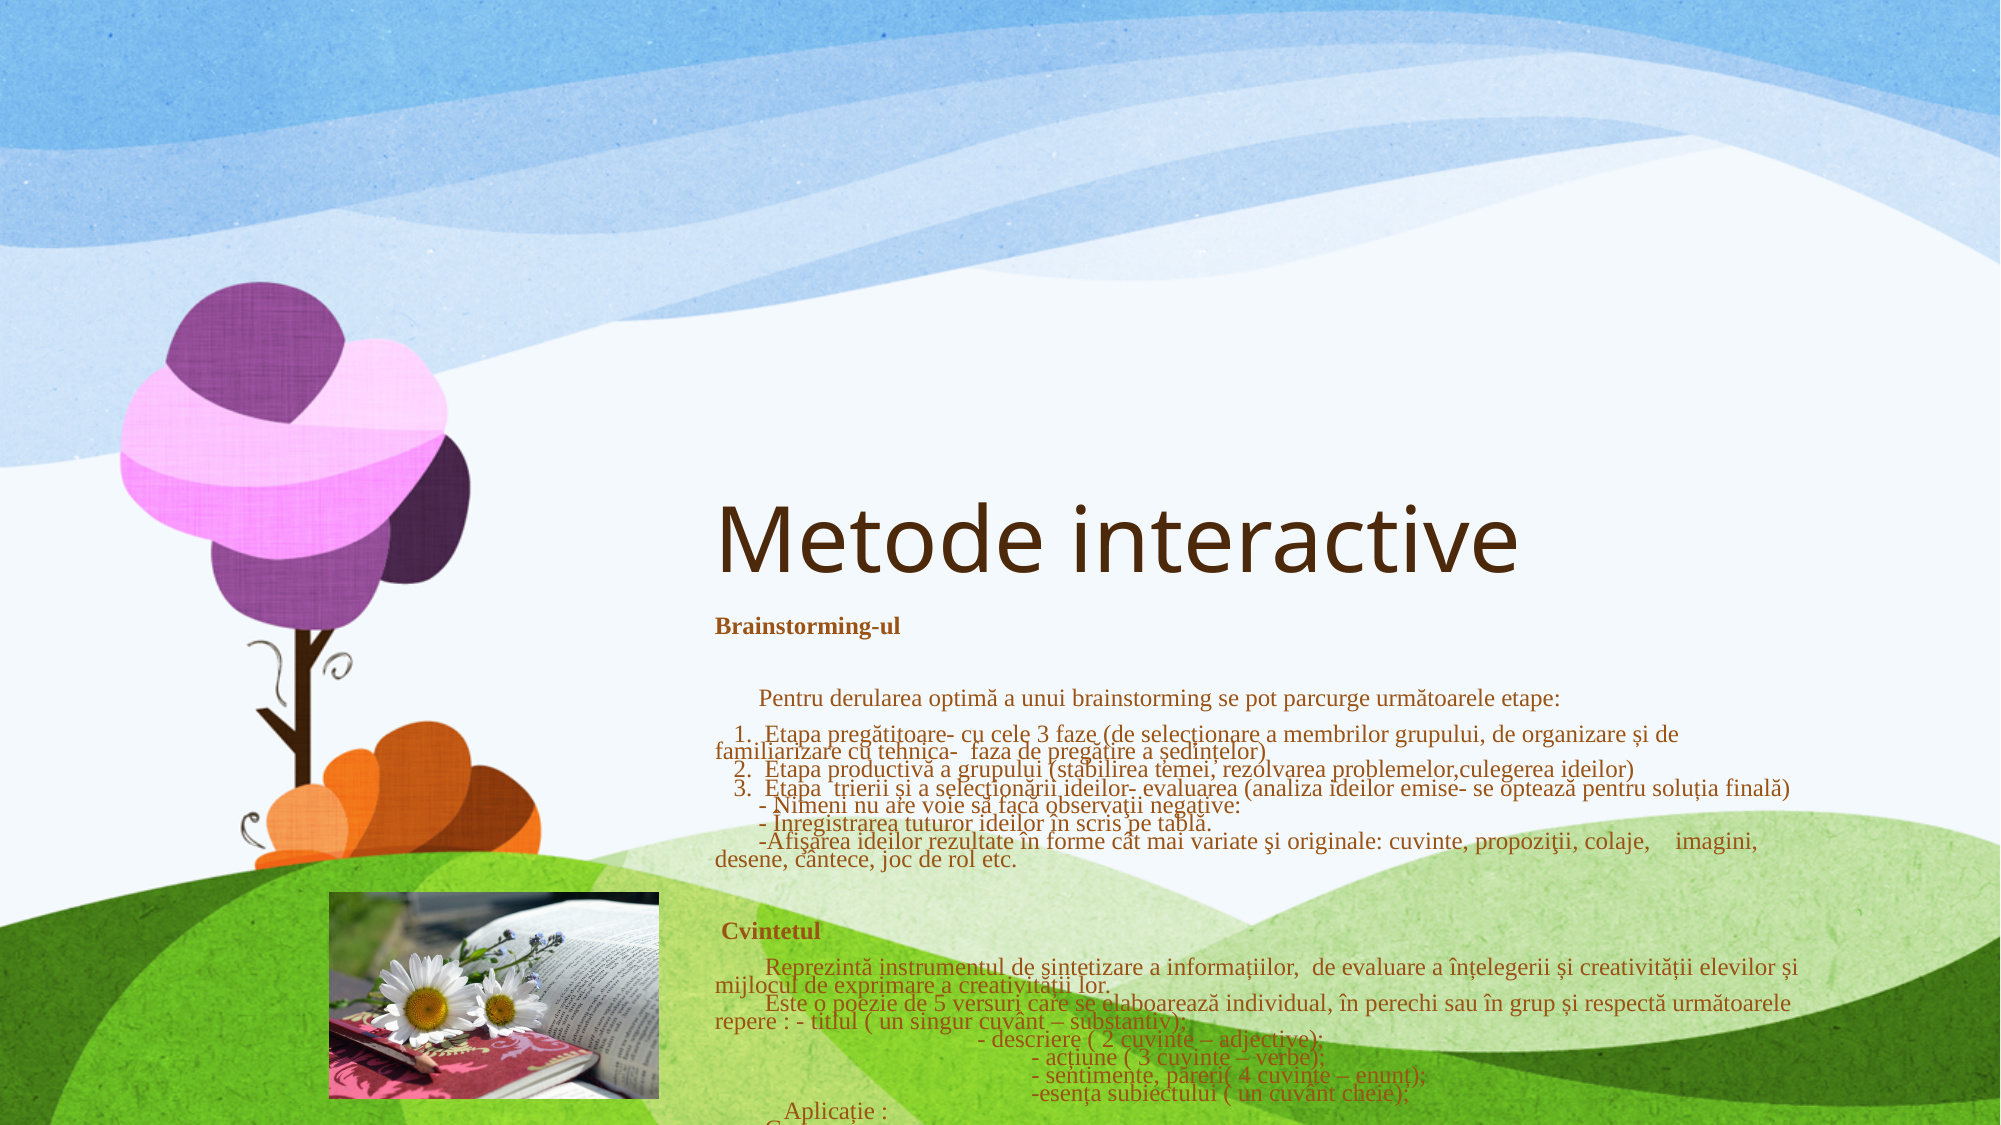

# Metode interactive
Brainstorming-ul
 Pentru derularea optimă a unui brainstorming se pot parcurge următoarele etape:
 1. Etapa pregătitoare- cu cele 3 faze (de selecționare a membrilor grupului, de organizare și de familiarizare cu tehnica- faza de pregătire a ședințelor)
 2. Etapa productivă a grupului (stabilirea temei, rezolvarea problemelor,culegerea ideilor)
 3. Etapa trierii și a selecționării ideilor- evaluarea (analiza ideilor emise- se optează pentru soluția finală)
 - Nimeni nu are voie să facă observaţii negative:
 - Înregistrarea tuturor ideilor în scris pe tablă.
 -Afişarea ideilor rezultate în forme cât mai variate şi originale: cuvinte, propoziţii, colaje, imagini, desene, cântece, joc de rol etc.
 Cvintetul
 Reprezintă instrumentul de sintetizare a informațiilor,  de evaluare a înțelegerii și creativității elevilor și  mijlocul de exprimare a creativității lor.
 Este o poezie de 5 versuri care se elaboarează individual, în perechi sau în grup și respectă următoarele repere : - titlul ( un singur cuvânt – substantiv);
       - descriere ( 2 cuvinte – adjective);
       	 - acțiune ( 3 cuvinte – verbe);
        	 - sentimente, păreri( 4 cuvinte – enunț);
      	 -esența subiectului ( un cuvânt cheie);
      Aplicație :
 Cartea
 frumoasă, buna
 învaţă, ajuta, bucura,
 cartea este o comoara.
 Prieten.
 Cvintetul este unul dintre cele mai rapide și mai eficiente mijloace de sinteză și rezumare a informațiilor și noțiunilor.
 Metoda este: - instrument de sintetizare a unor informaţii complexe;
 - mijloc de evaluare a înţelegerii elevilor;
 - mijloc de exprimare a creativităţii.